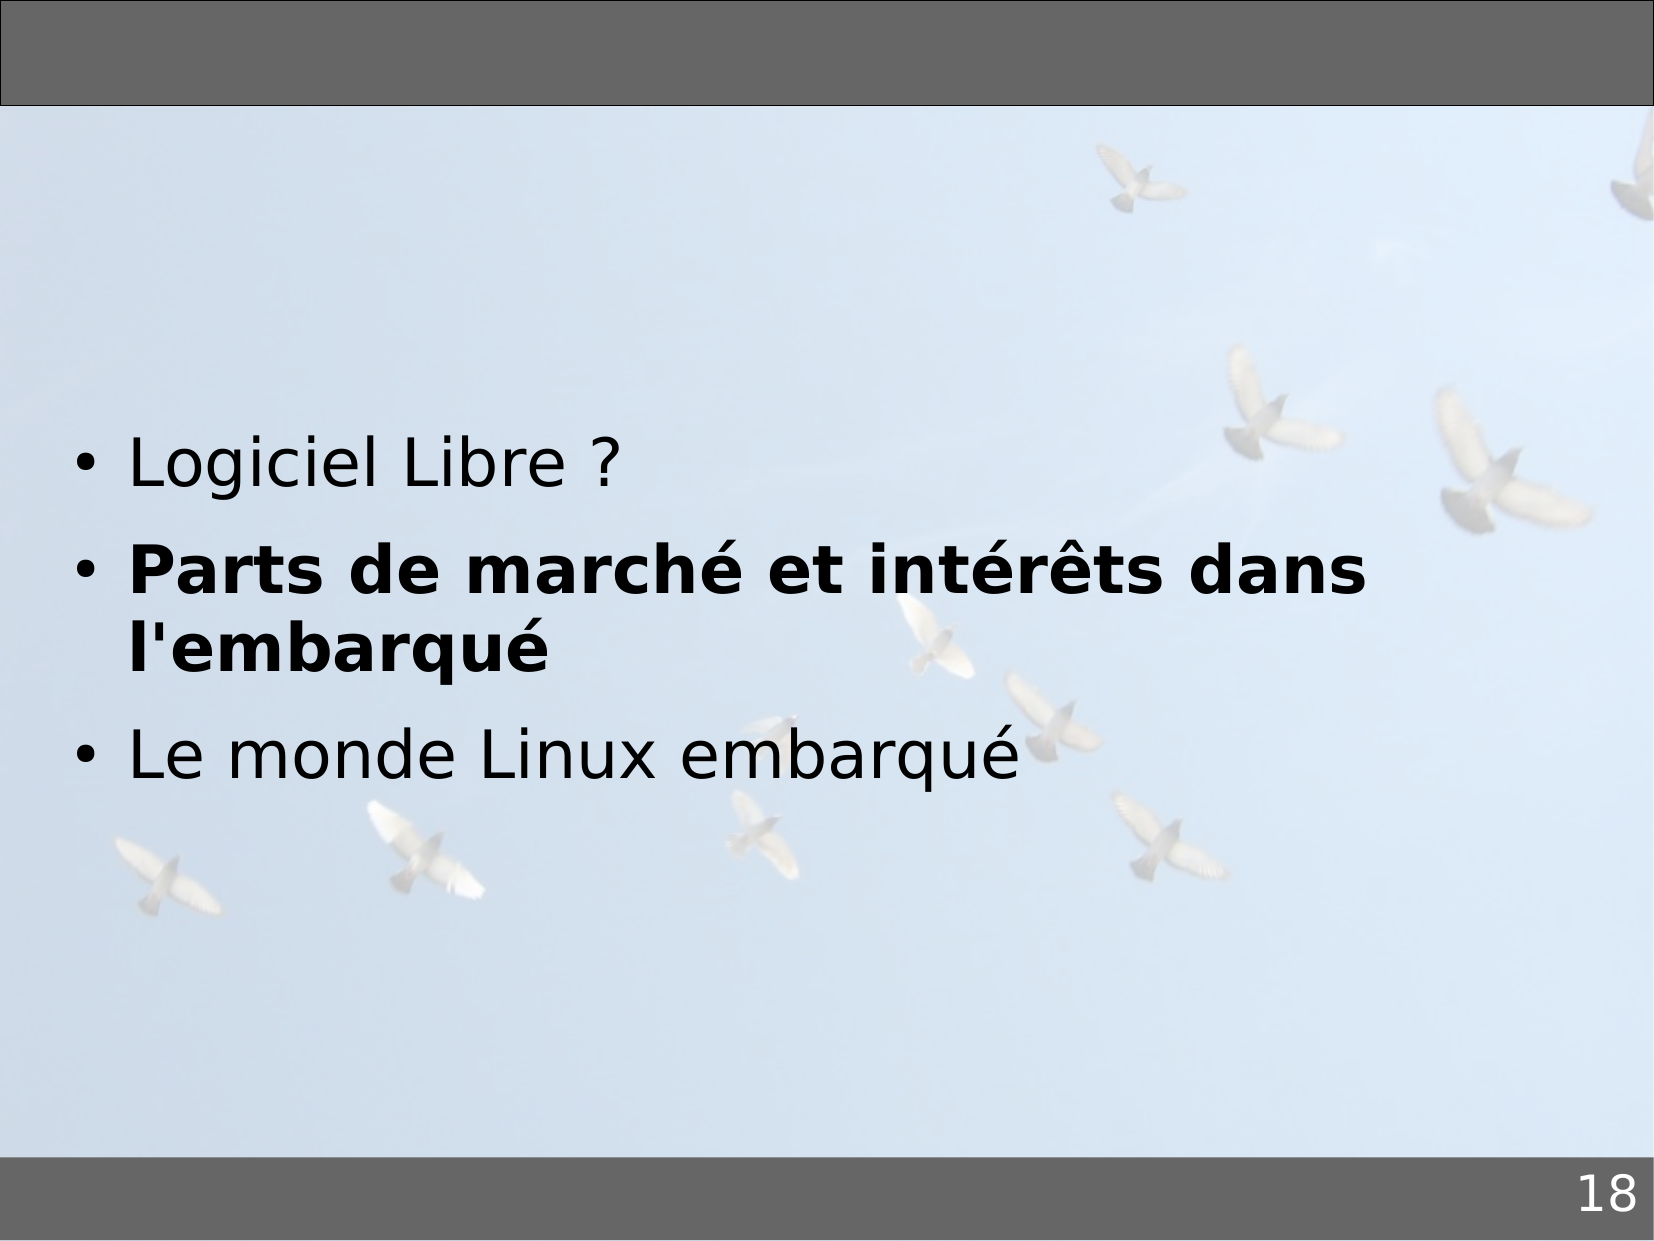

# Logiciel Libre ?
Parts de marché et intérêts dans l'embarqué
Le monde Linux embarqué